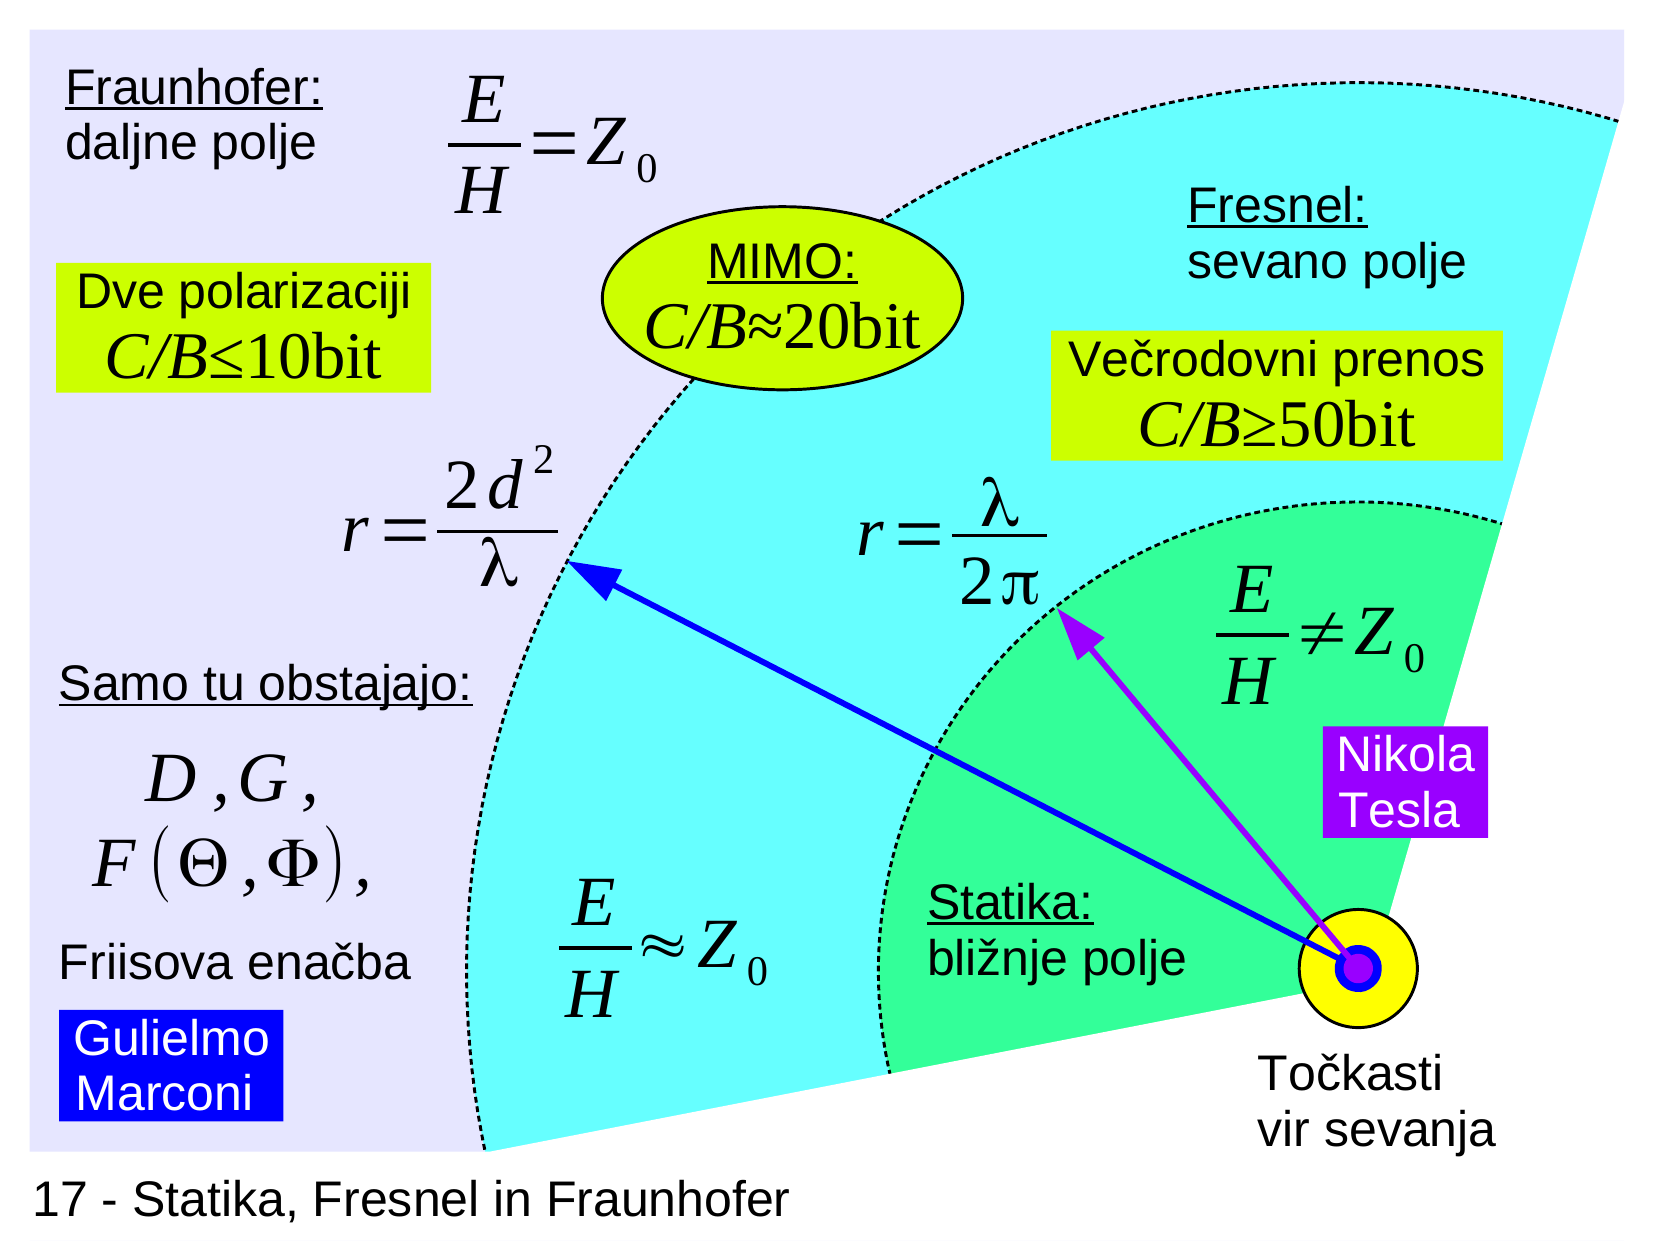

Fraunhofer:
daljne polje
Fresnel:
sevano polje
MIMO:
C/B≈20bit
Dve polarizaciji
C/B≤10bit
Večrodovni prenos
C/B≥50bit
Samo tu obstajajo:
Friisova enačba
 Nikola
Tesla
Statika:
bližnje polje
 Gulielmo
Marconi
Točkasti
vir sevanja
17 - Statika, Fresnel in Fraunhofer